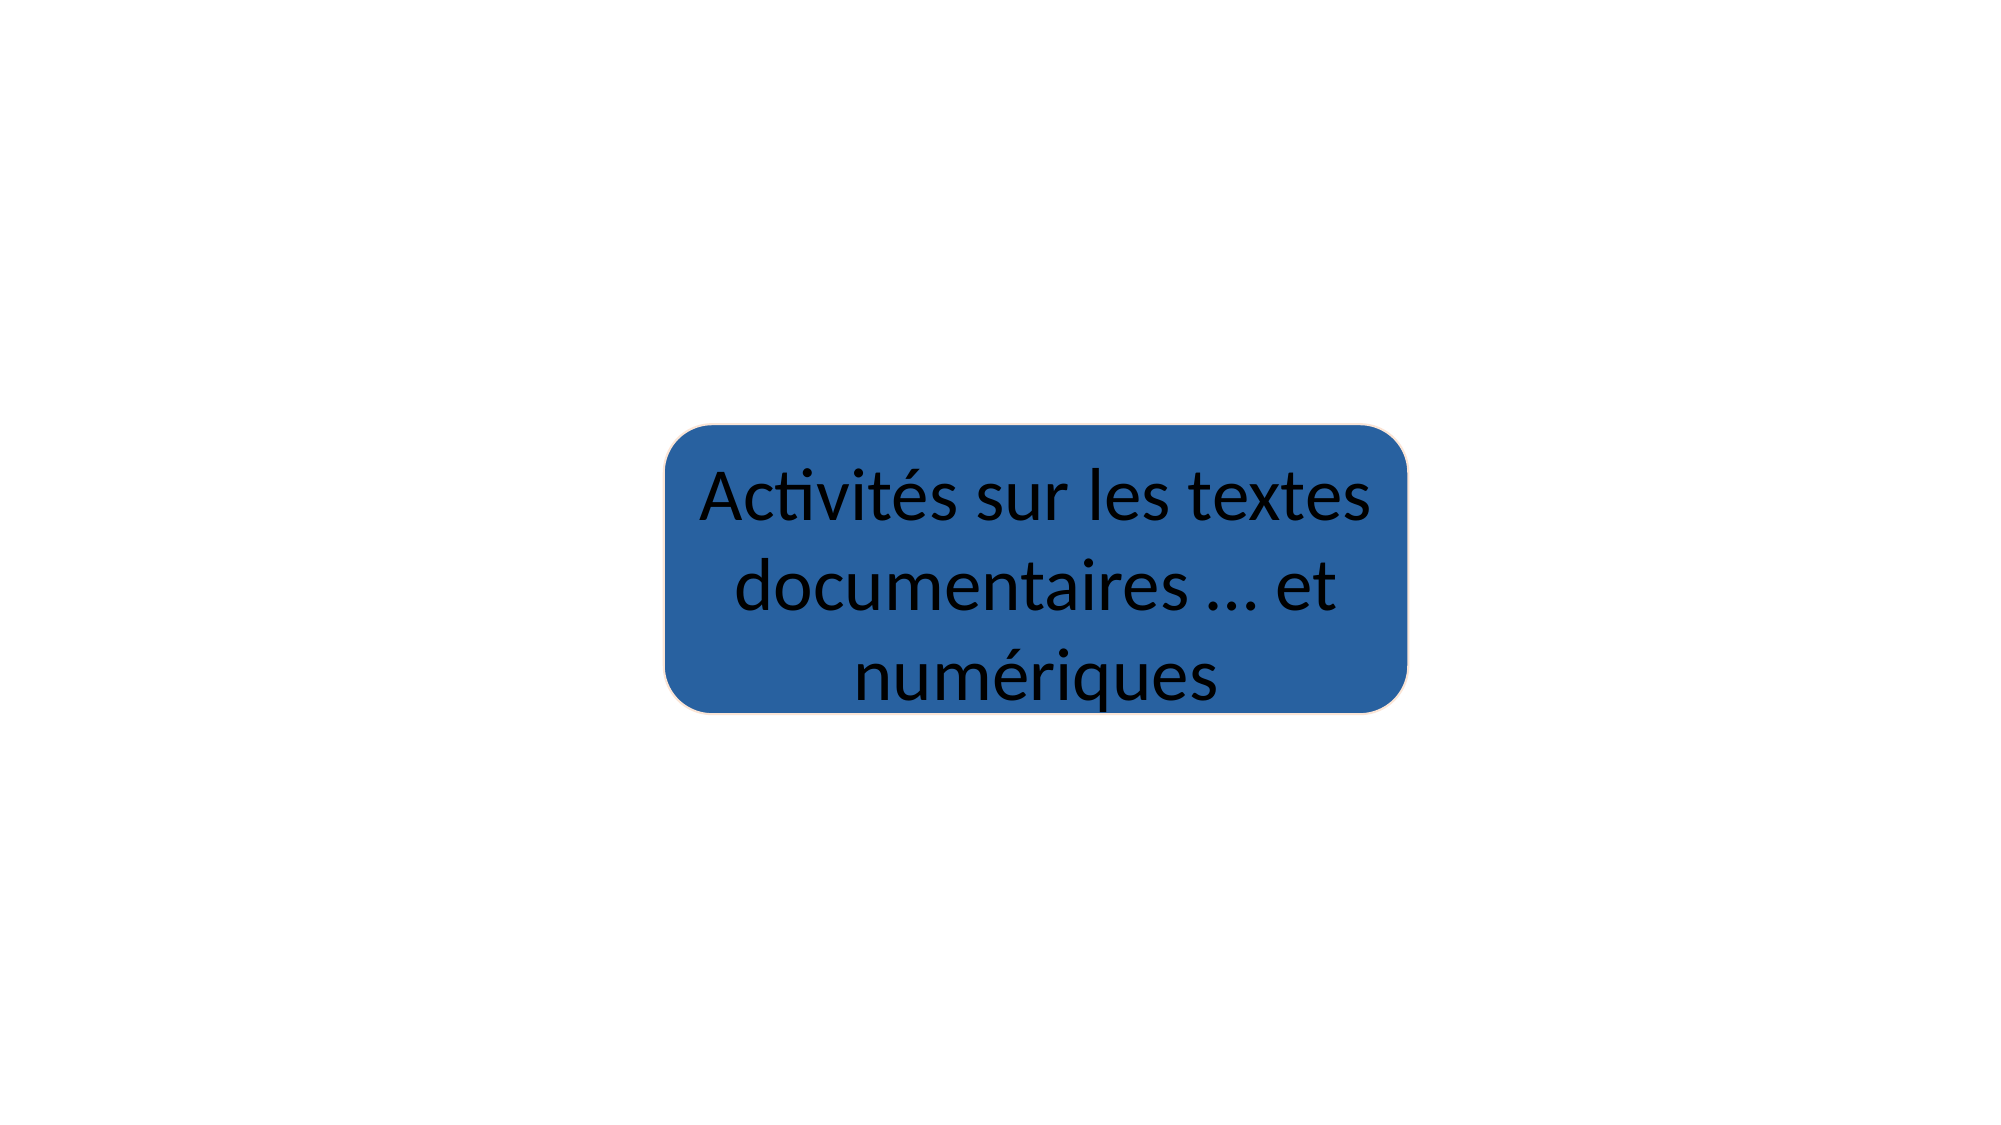

Activités sur les textes documentaires … et numériques